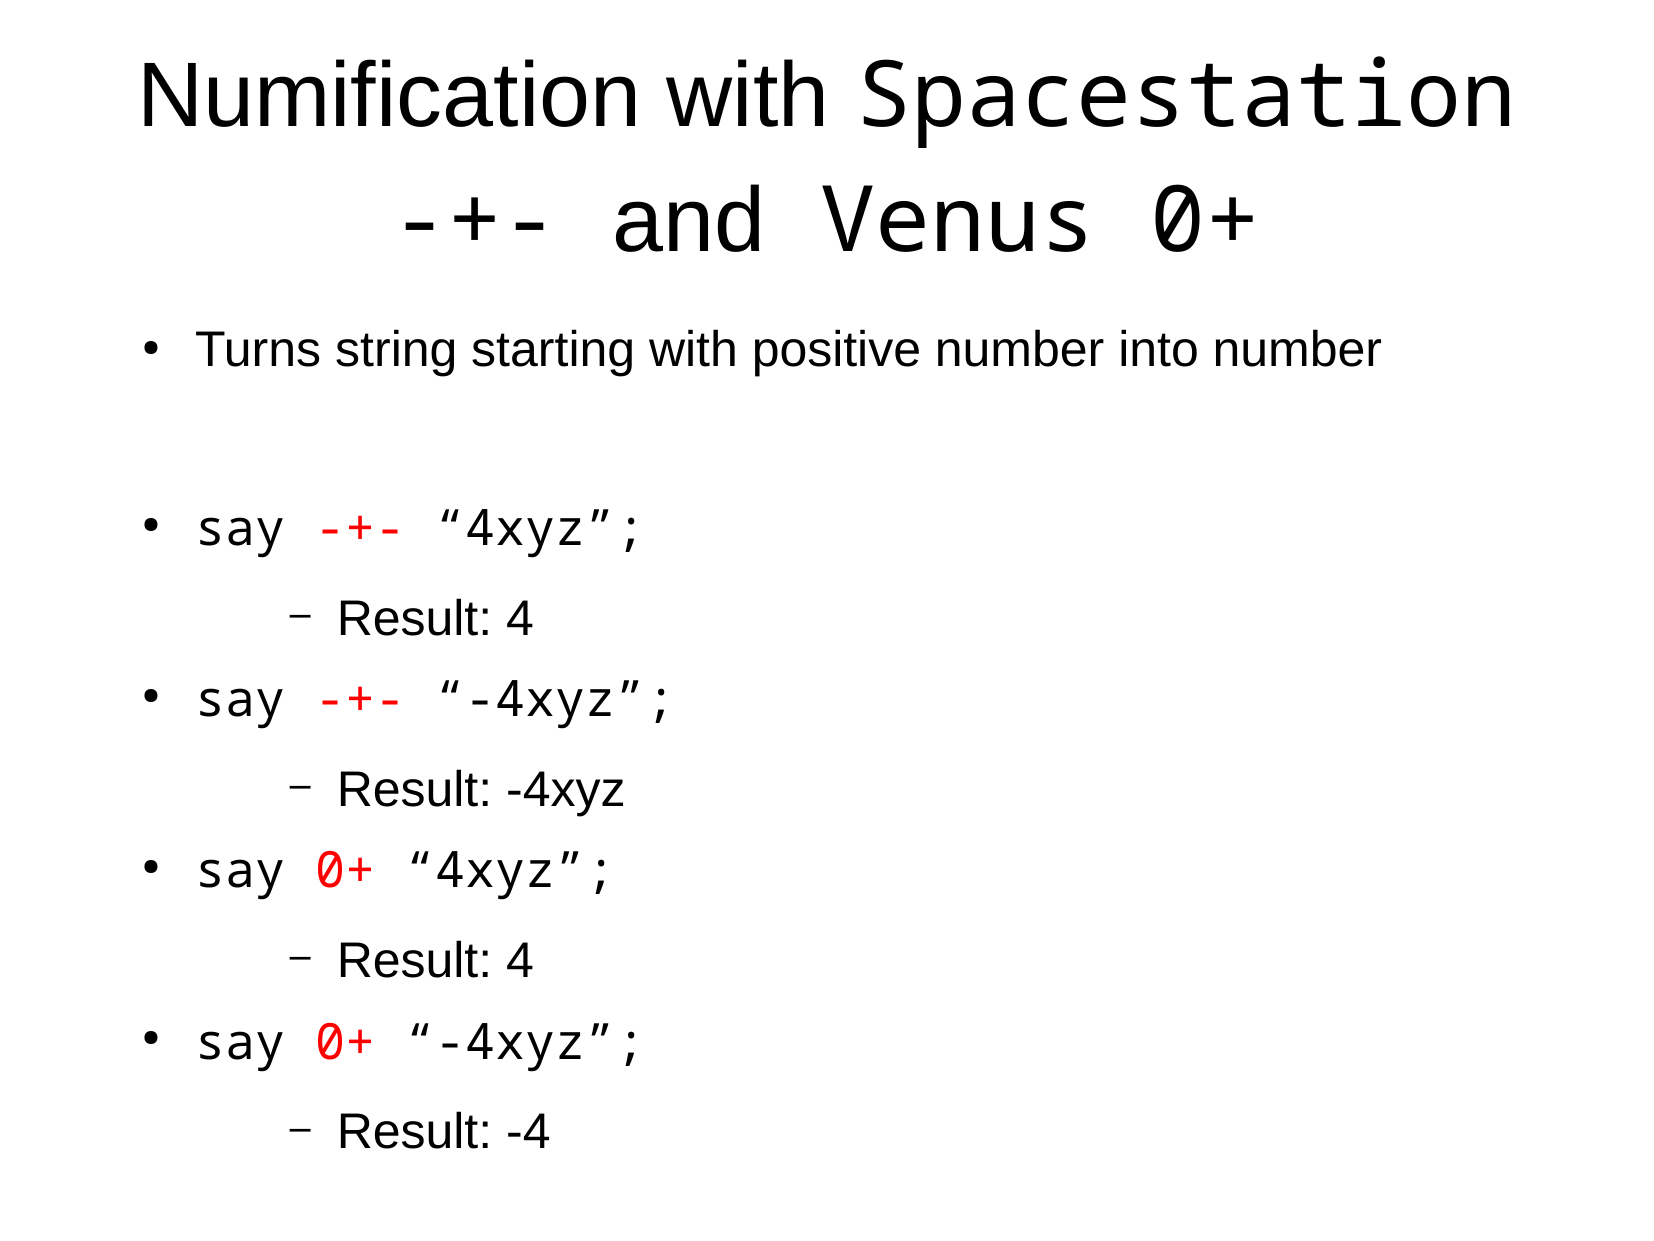

# Numification with Spacestation -+- and Venus 0+
Turns string starting with positive number into number
say -+- “4xyz”;
Result: 4
say -+- “-4xyz”;
Result: -4xyz
say 0+ “4xyz”;
Result: 4
say 0+ “-4xyz”;
Result: -4